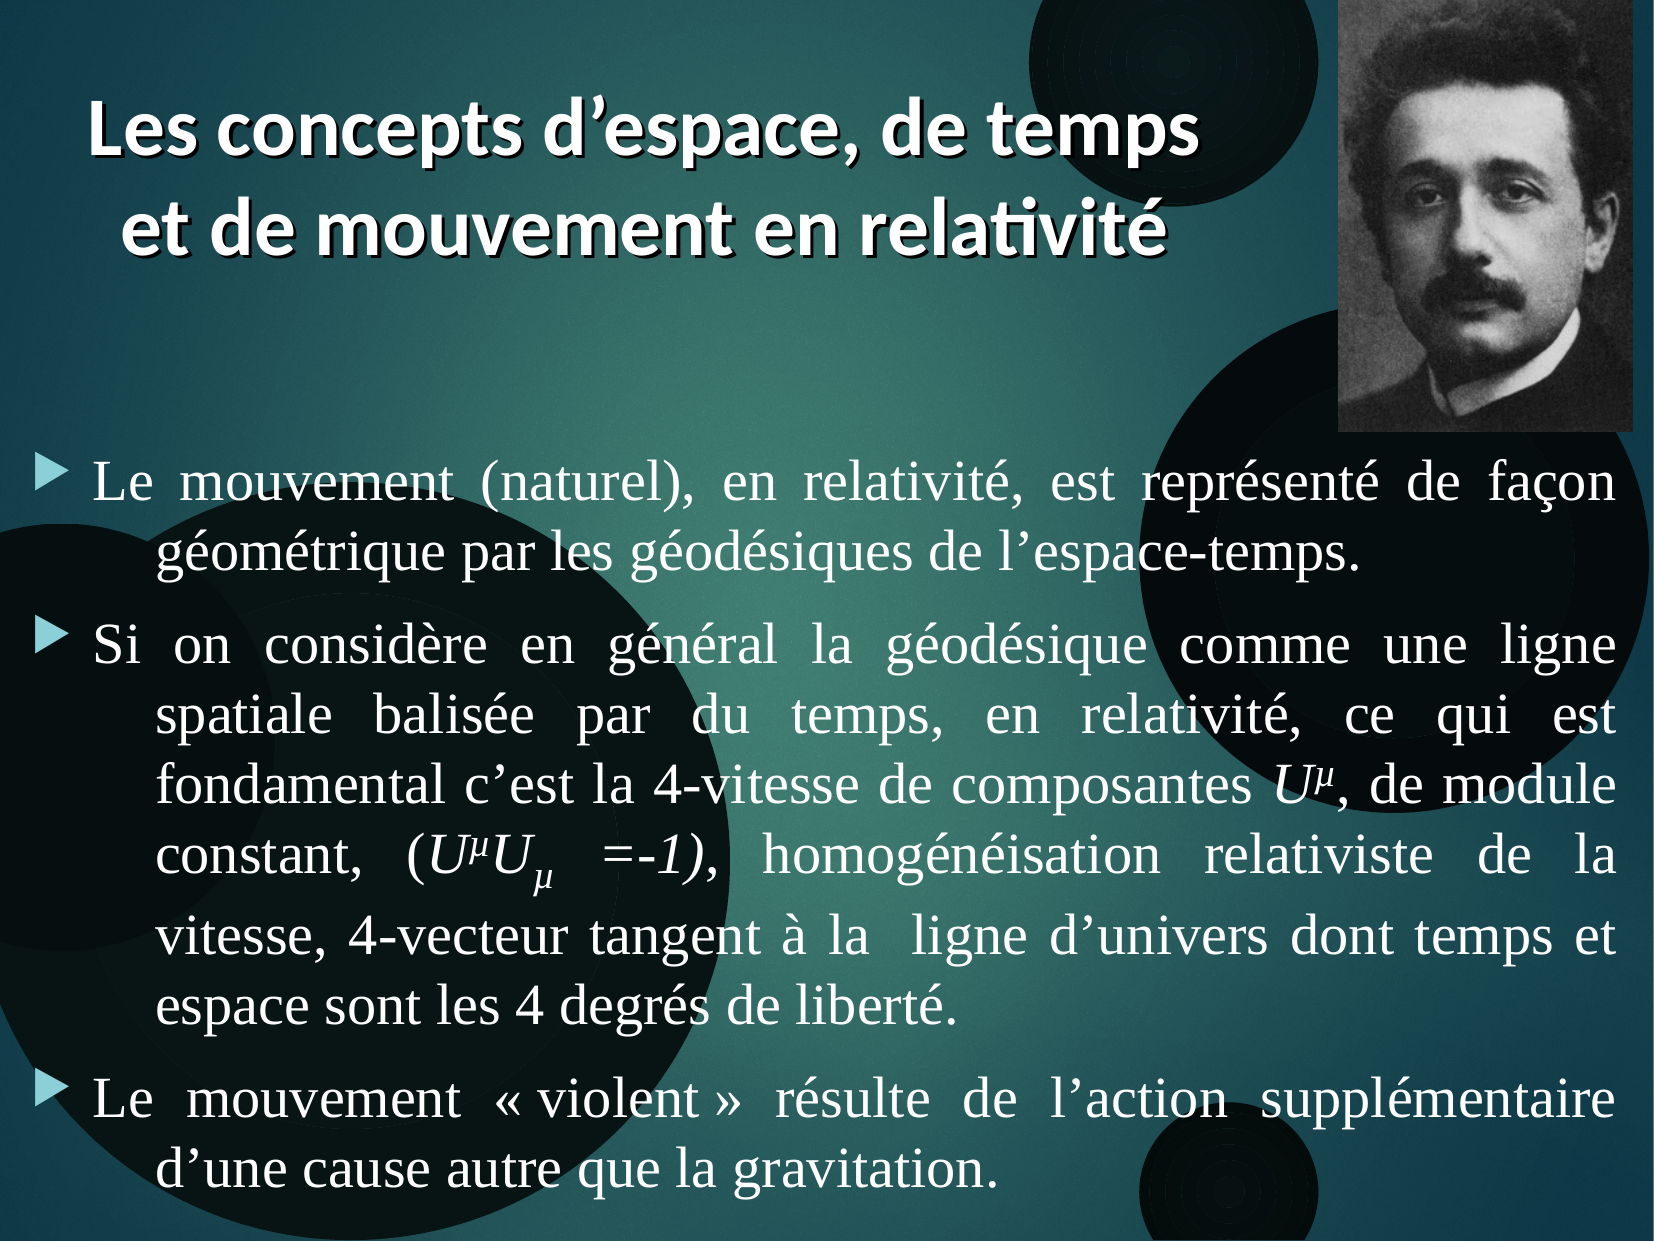

# Les concepts d’espace, de temps et de mouvement en relativité
Le mouvement (naturel), en relativité, est représenté de façon géométrique par les géodésiques de l’espace-temps.
Si on considère en général la géodésique comme une ligne spatiale balisée par du temps, en relativité, ce qui est fondamental c’est la 4-vitesse de composantes Uµ, de module constant, (UµUµ =-1), homogénéisation relativiste de la vitesse, 4-vecteur tangent à la ligne d’univers dont temps et espace sont les 4 degrés de liberté.
Le mouvement « violent » résulte de l’action supplémentaire d’une cause autre que la gravitation.